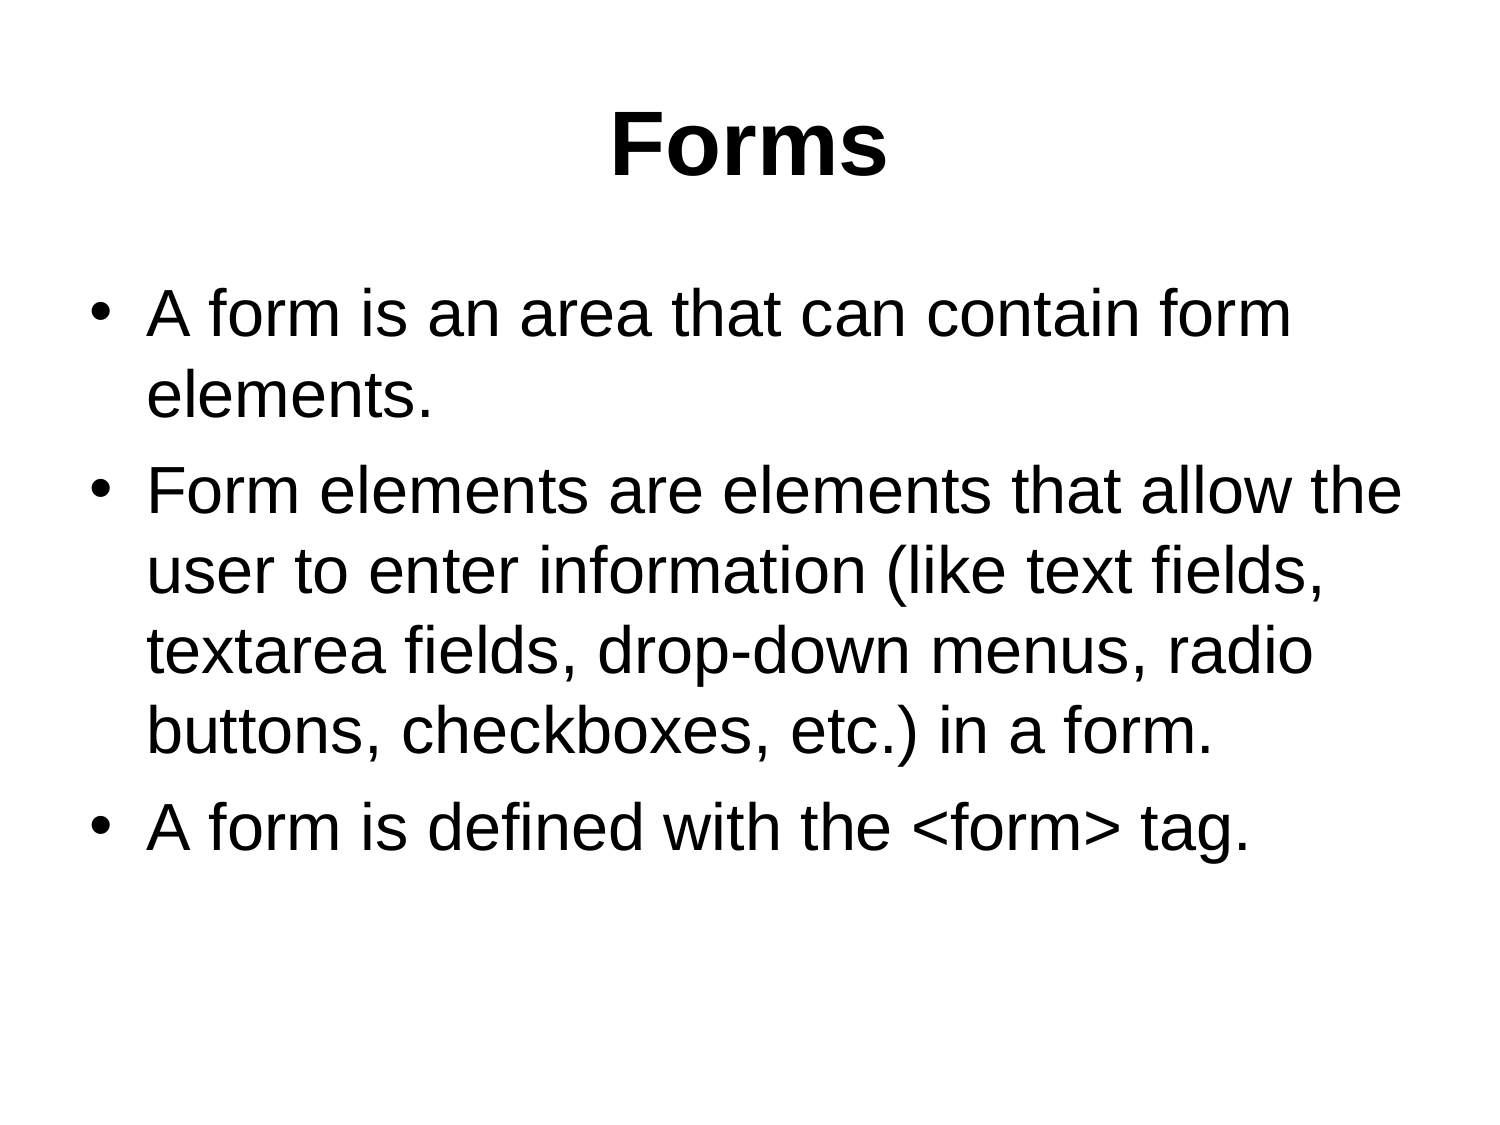

# Forms
A form is an area that can contain form elements.
Form elements are elements that allow the user to enter information (like text fields, textarea fields, drop-down menus, radio buttons, checkboxes, etc.) in a form.
A form is defined with the <form> tag.